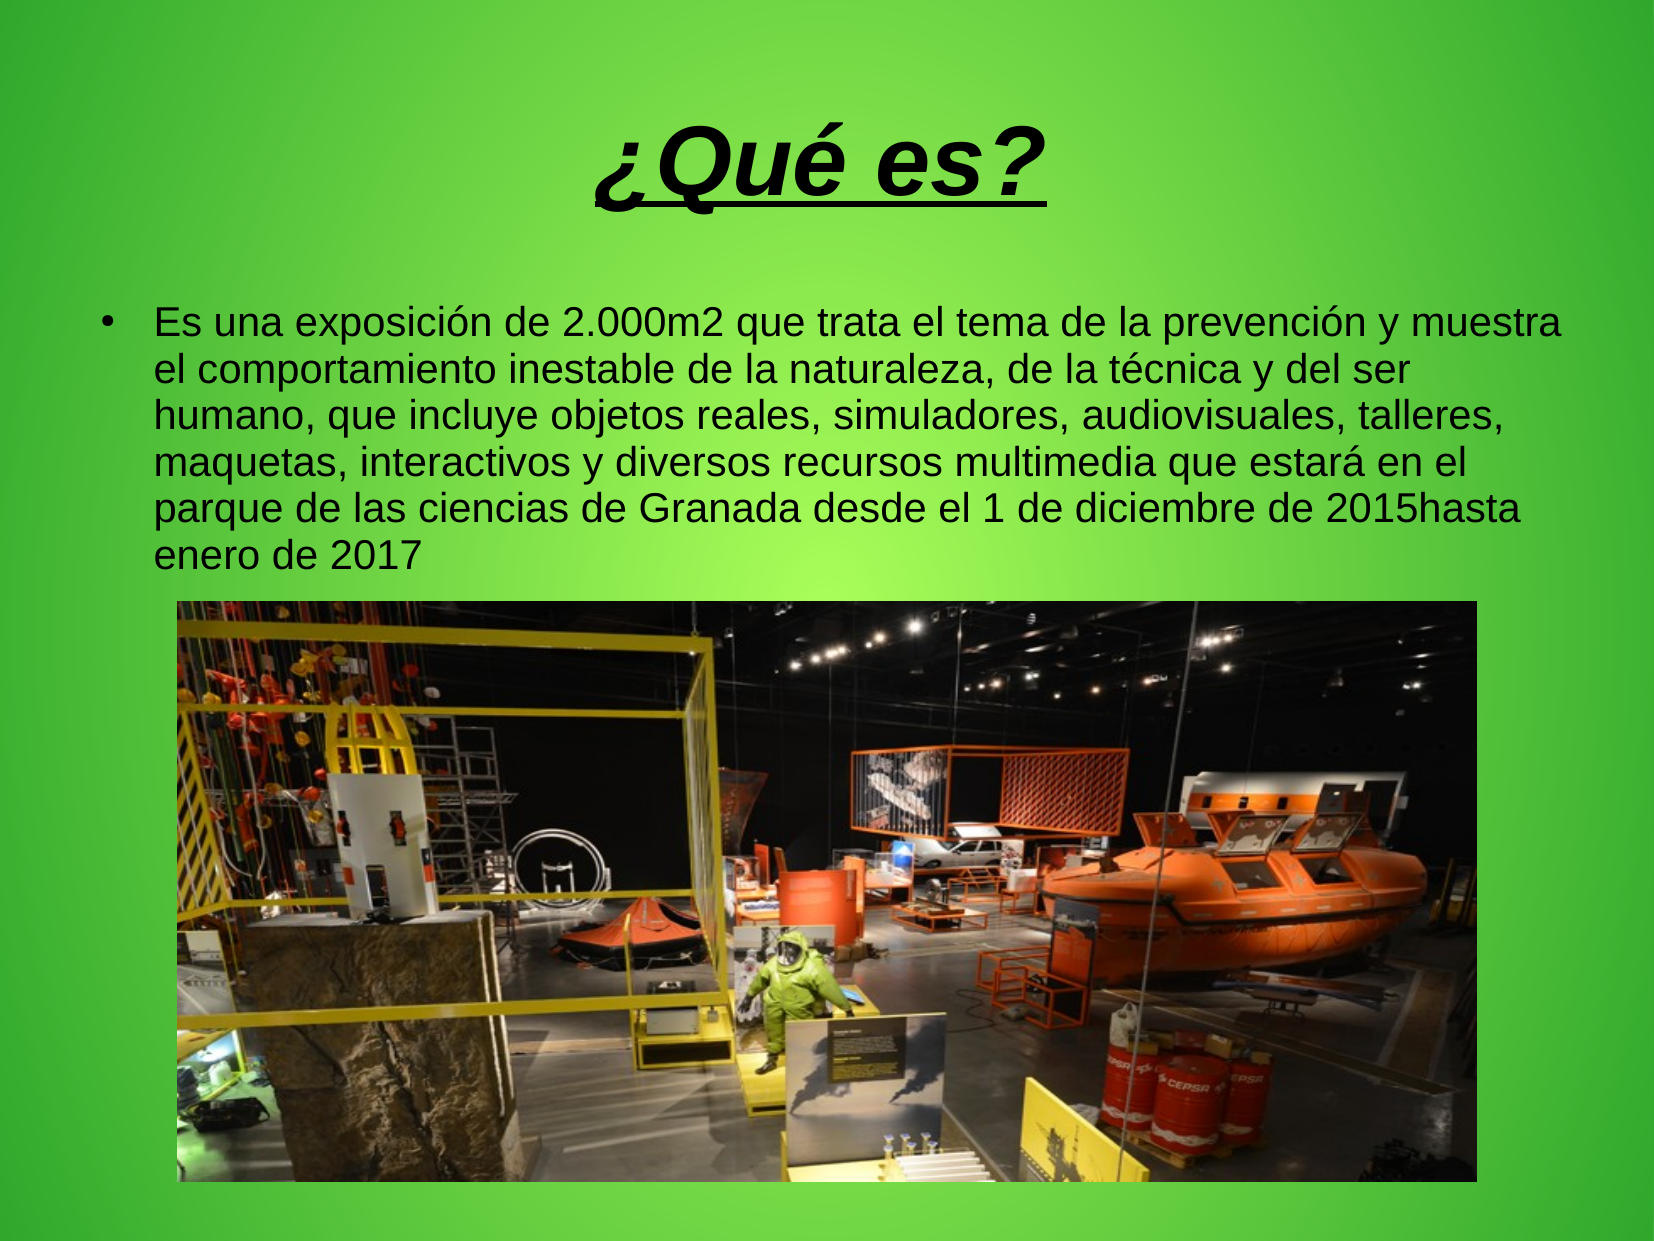

# ¿Qué es?
Es una exposición de 2.000m2 que trata el tema de la prevención y muestra el comportamiento inestable de la naturaleza, de la técnica y del ser humano, que incluye objetos reales, simuladores, audiovisuales, talleres, maquetas, interactivos y diversos recursos multimedia que estará en el parque de las ciencias de Granada desde el 1 de diciembre de 2015hasta enero de 2017